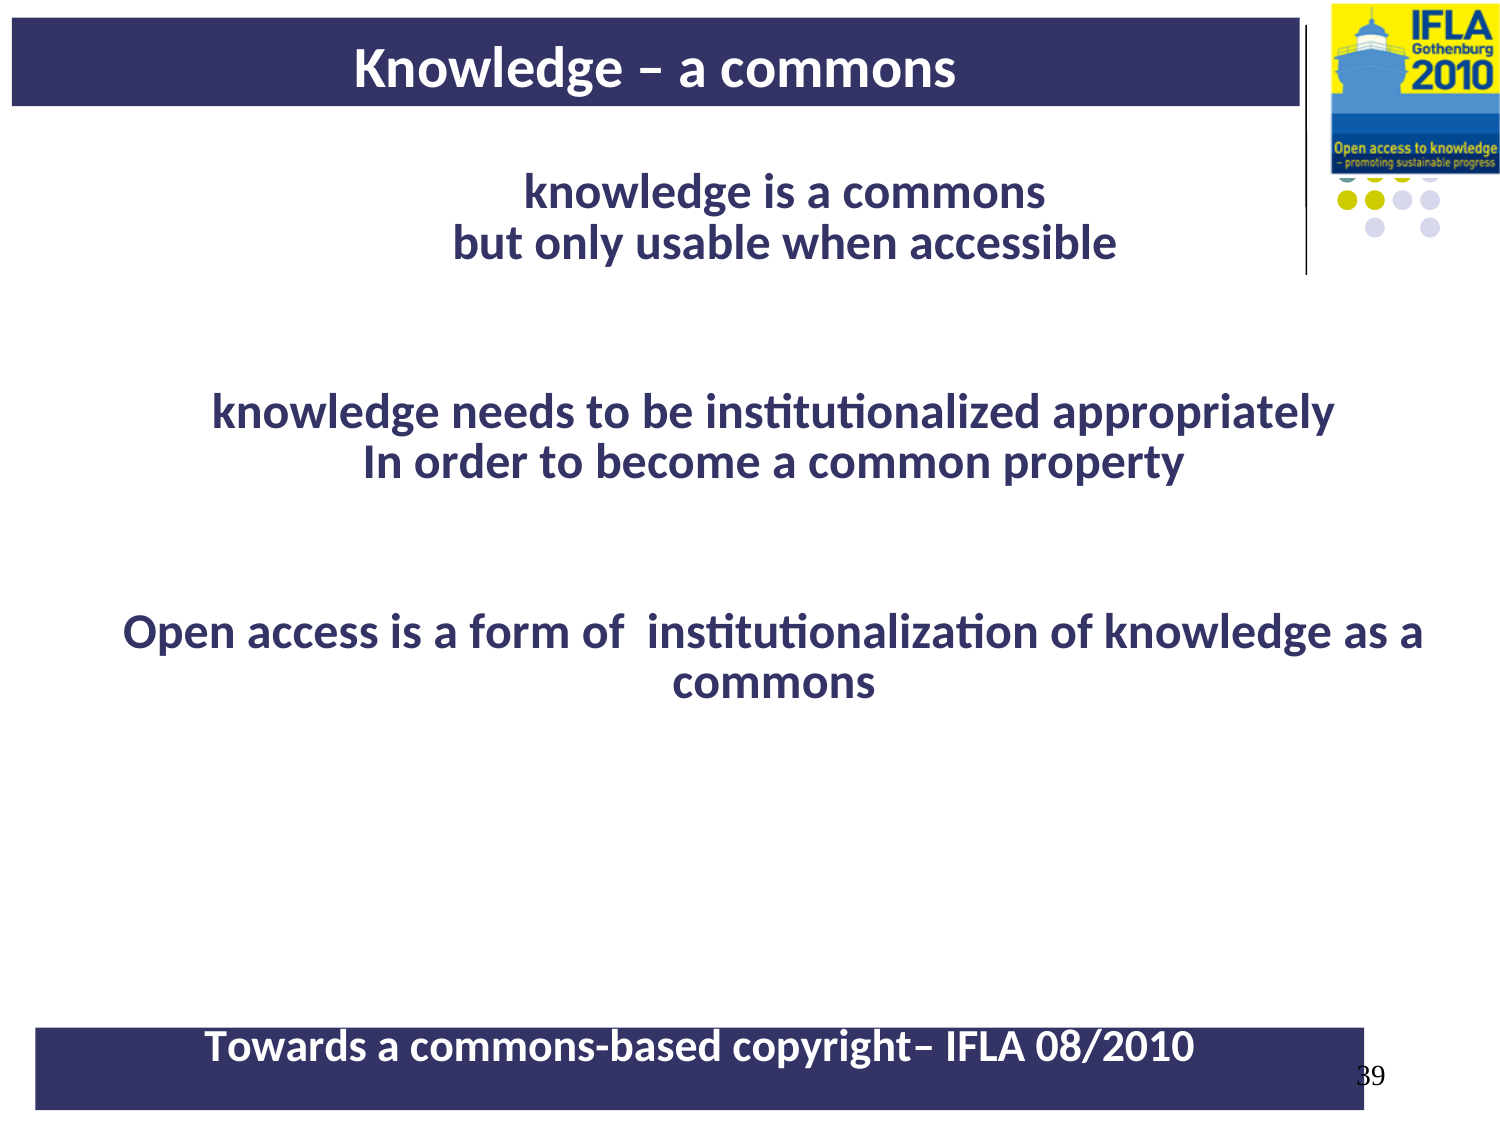

# Knowledge – a commons
knowledge is a commons
but only usable when accessible
knowledge needs to be institutionalized appropriately
In order to become a common property
Open access is a form of institutionalization of knowledge as a commons